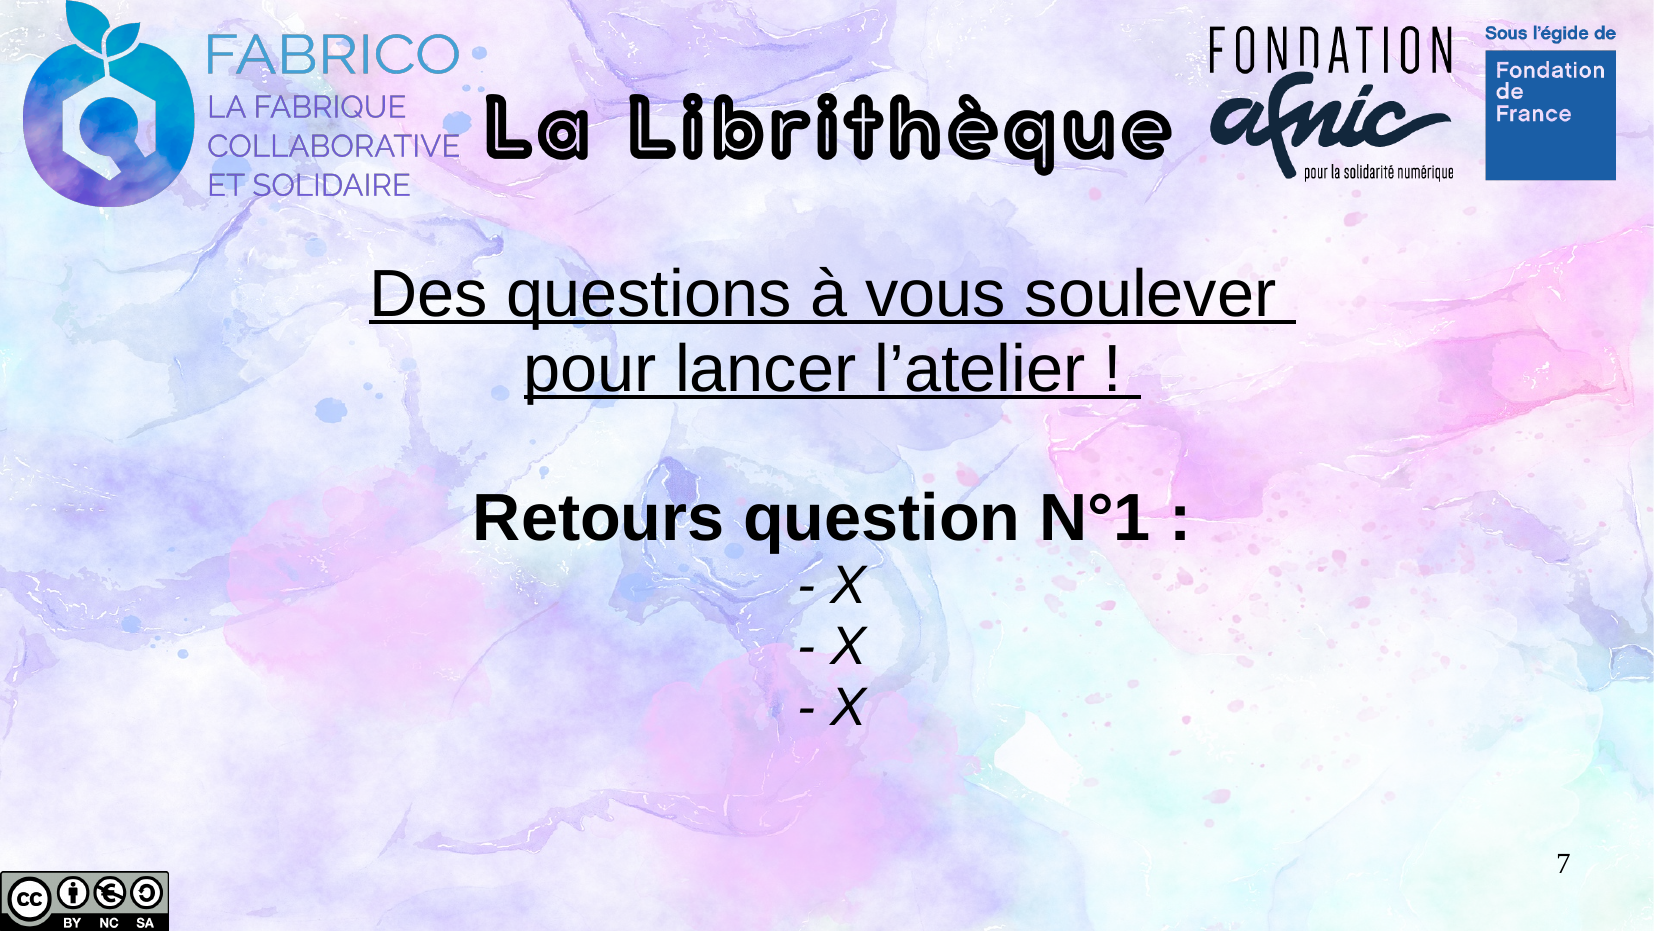

# Des questions à vous soulever
pour lancer l’atelier !
Retours question N°1 :
- X
- X
- X
7